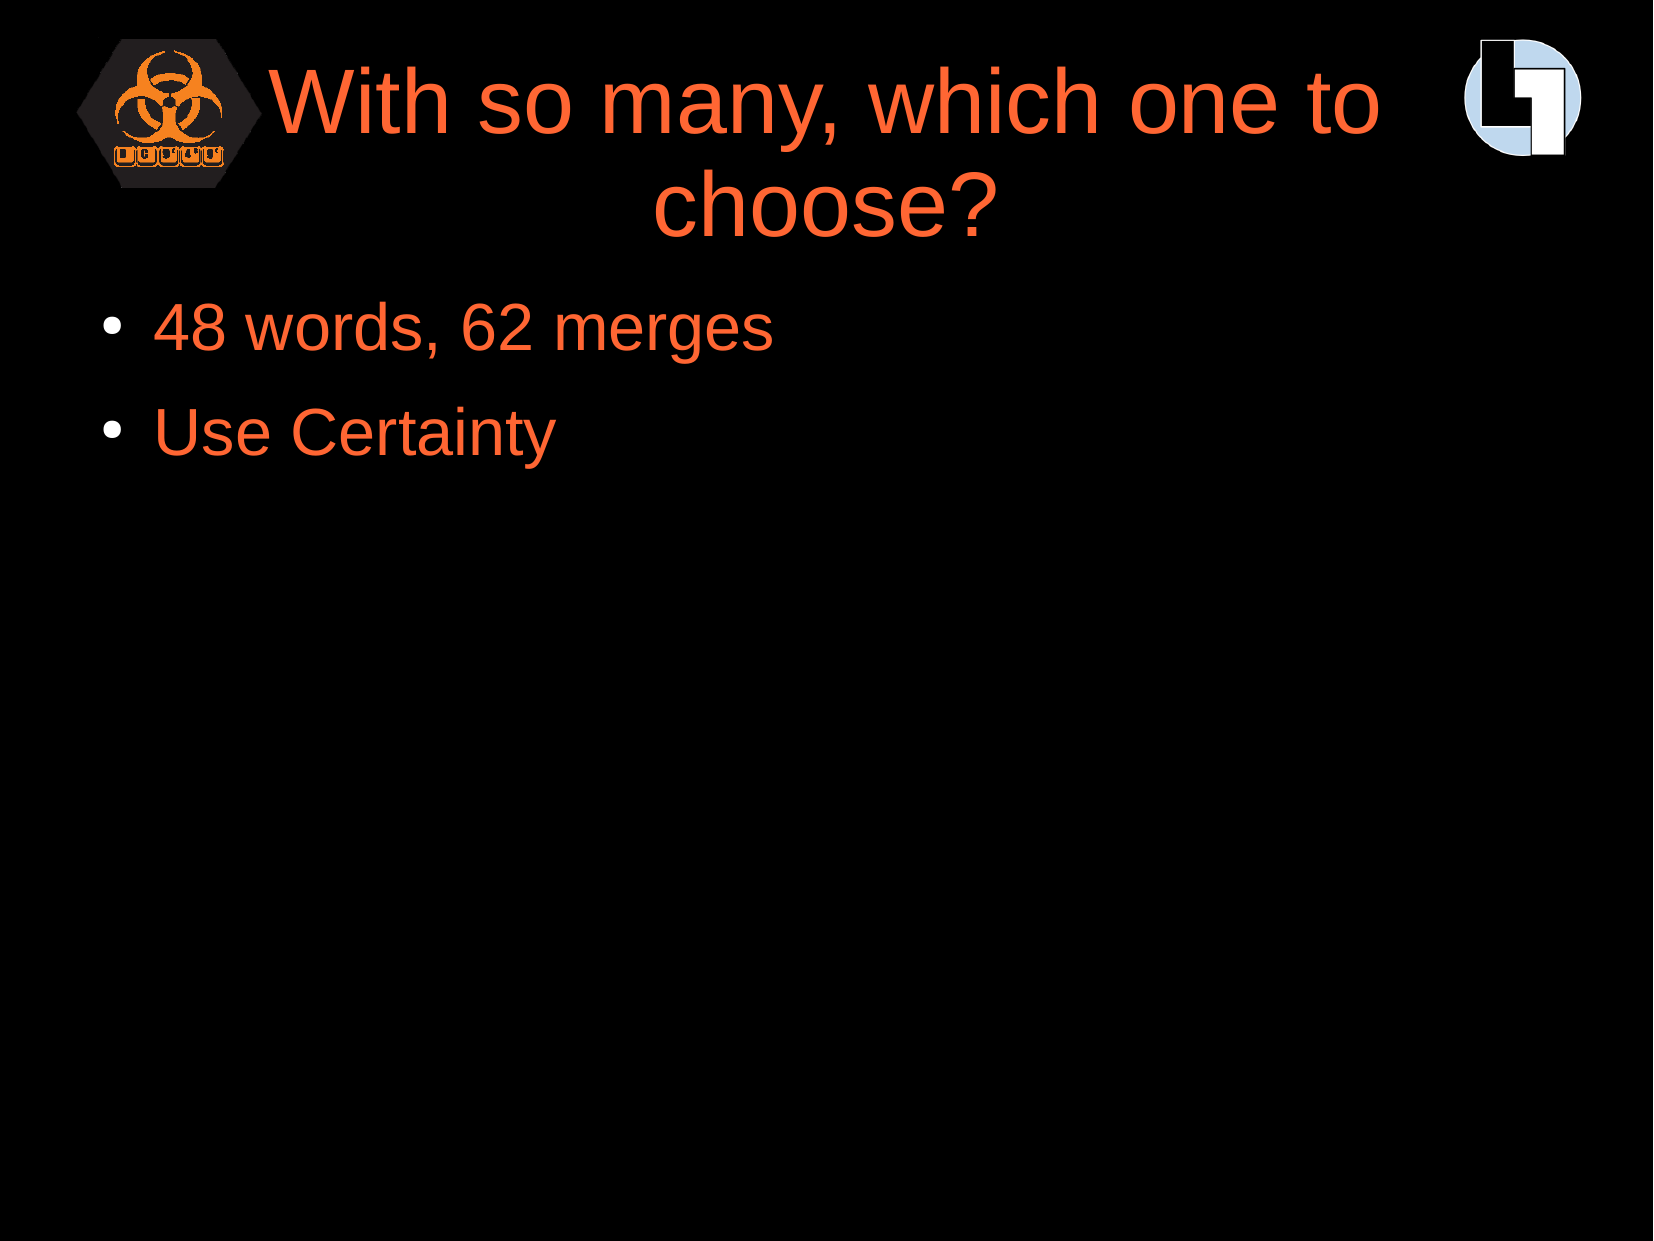

# With so many, which one to choose?
48 words, 62 merges
Use Certainty